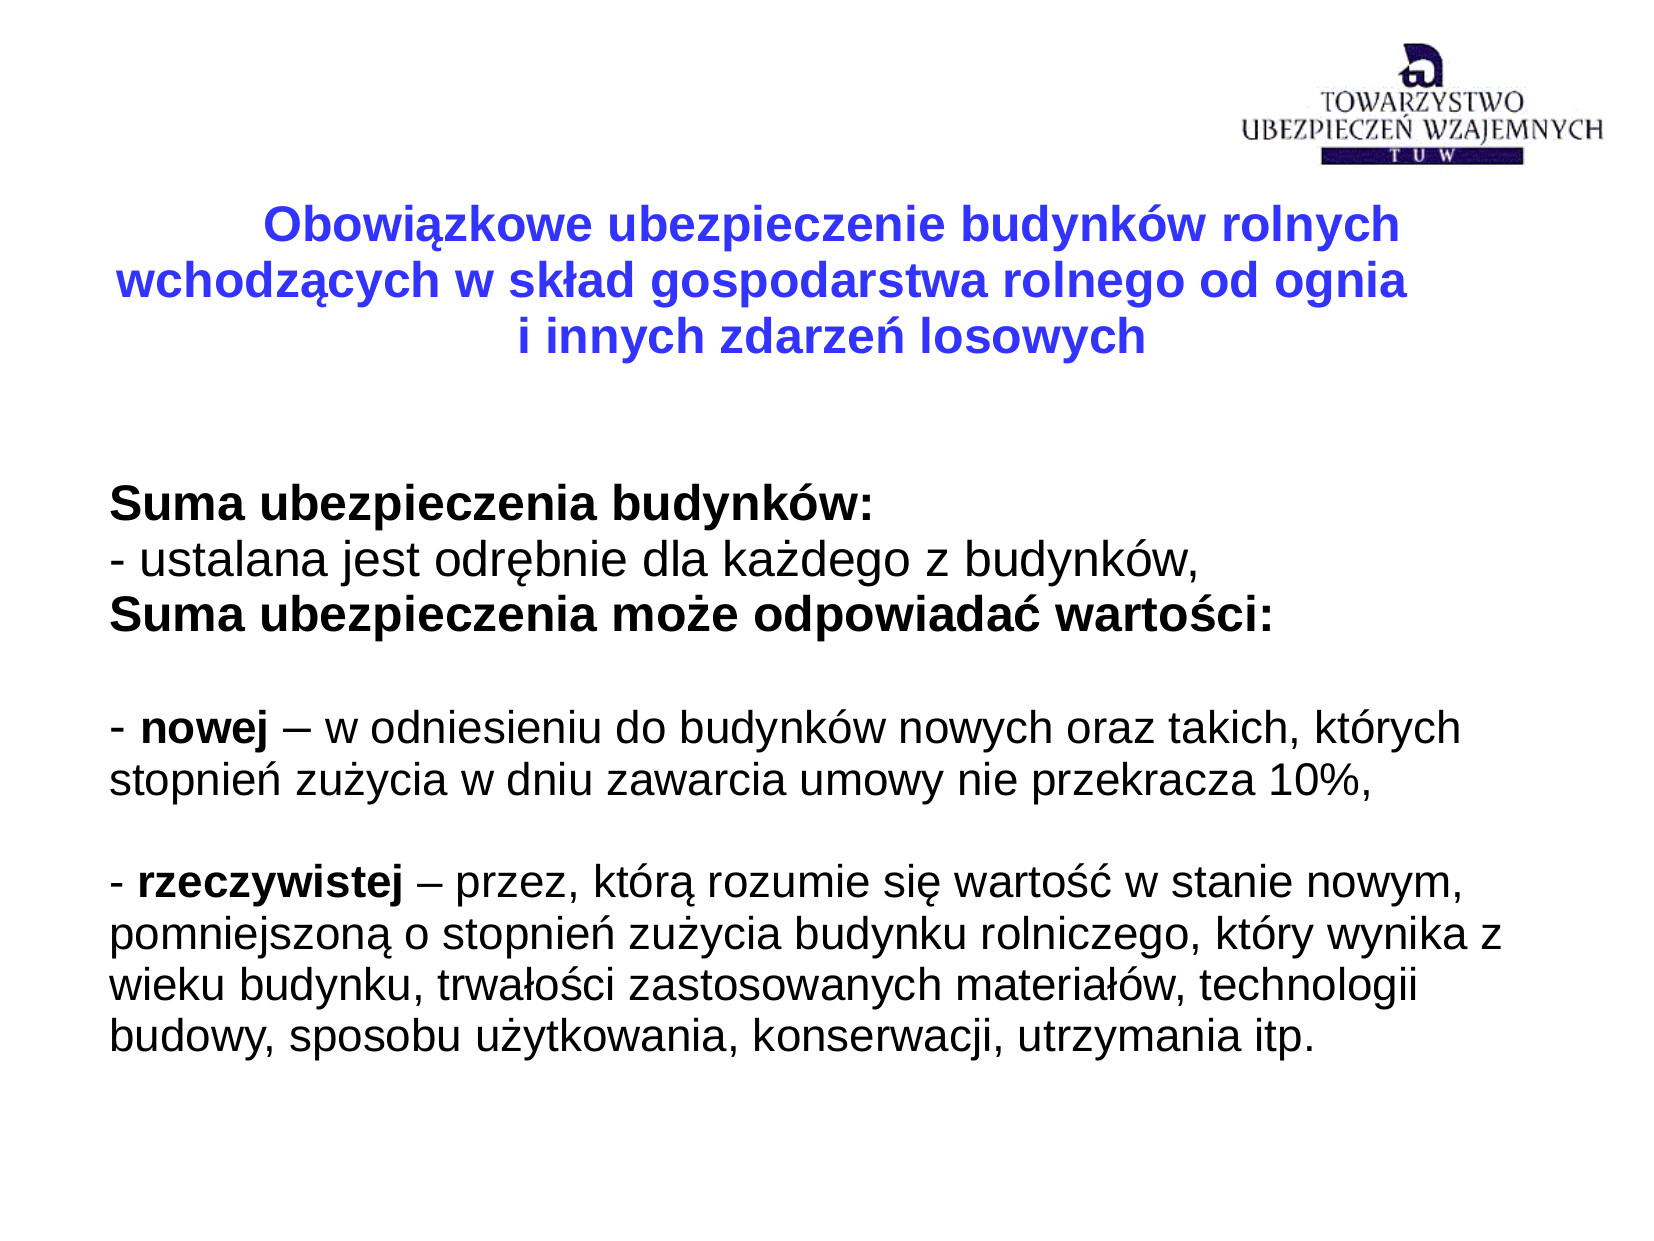

Obowiązkowe ubezpieczenie budynków rolnych wchodzących w skład gospodarstwa rolnego od ognia i innych zdarzeń losowych
Suma ubezpieczenia budynków:
- ustalana jest odrębnie dla każdego z budynków,
Suma ubezpieczenia może odpowiadać wartości:
- nowej – w odniesieniu do budynków nowych oraz takich, których stopnień zużycia w dniu zawarcia umowy nie przekracza 10%,
- rzeczywistej – przez, którą rozumie się wartość w stanie nowym, pomniejszoną o stopnień zużycia budynku rolniczego, który wynika z wieku budynku, trwałości zastosowanych materiałów, technologii budowy, sposobu użytkowania, konserwacji, utrzymania itp.